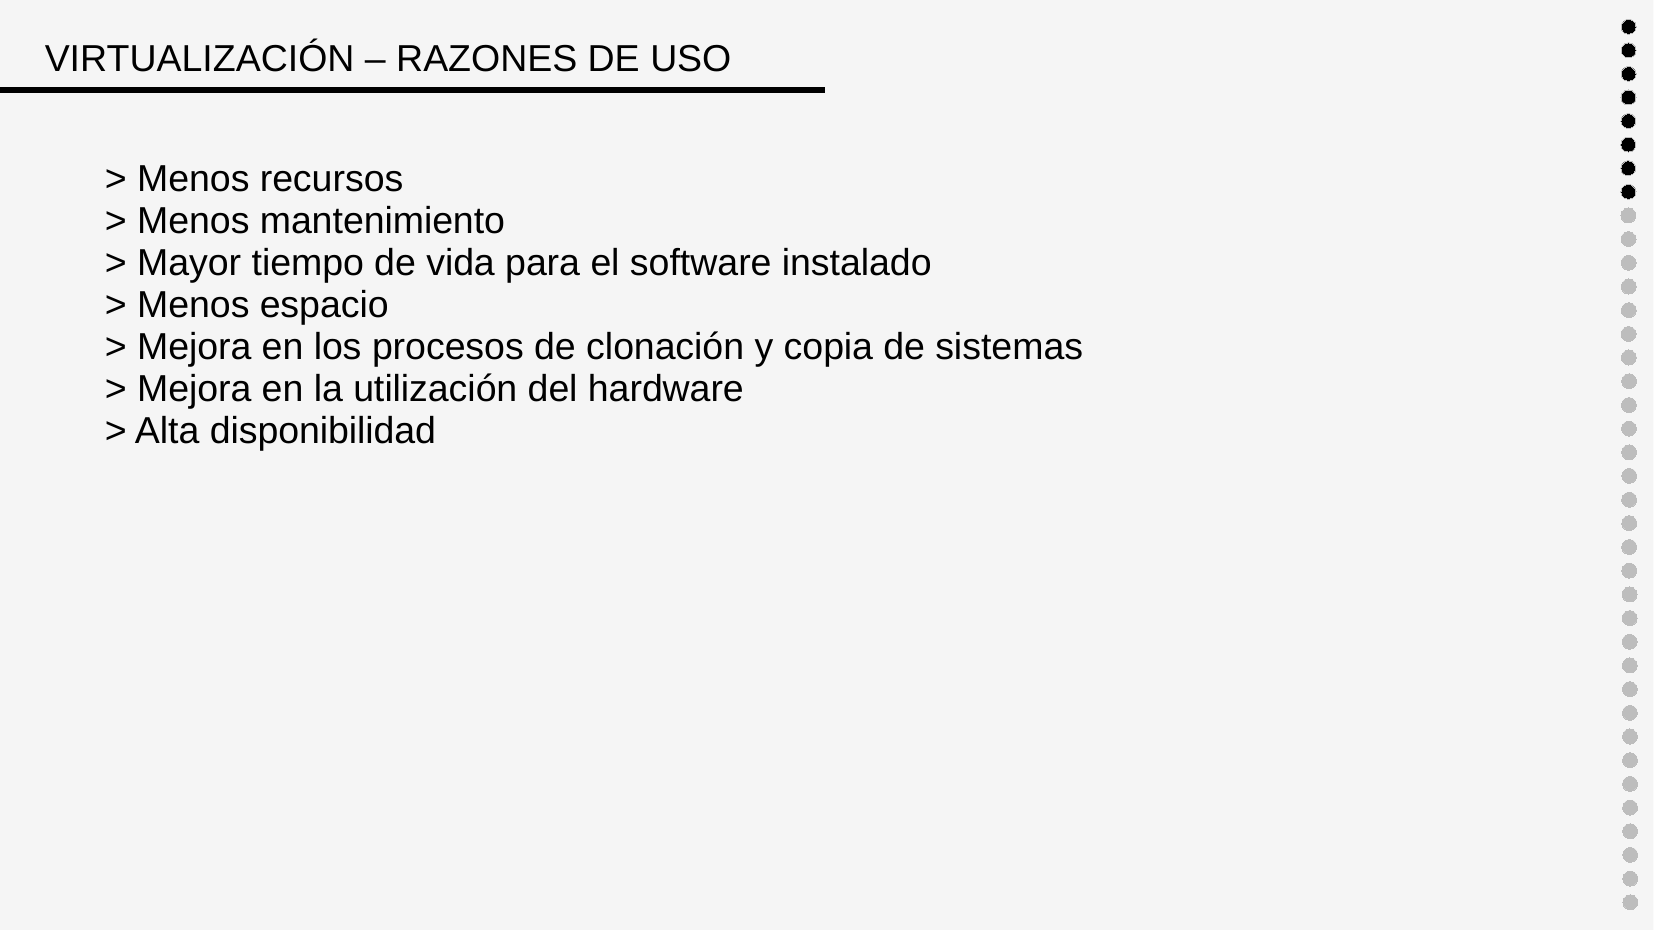

VIRTUALIZACIÓN – RAZONES DE USO
> Menos recursos
> Menos mantenimiento
> Mayor tiempo de vida para el software instalado
> Menos espacio
> Mejora en los procesos de clonación y copia de sistemas
> Mejora en la utilización del hardware
> Alta disponibilidad